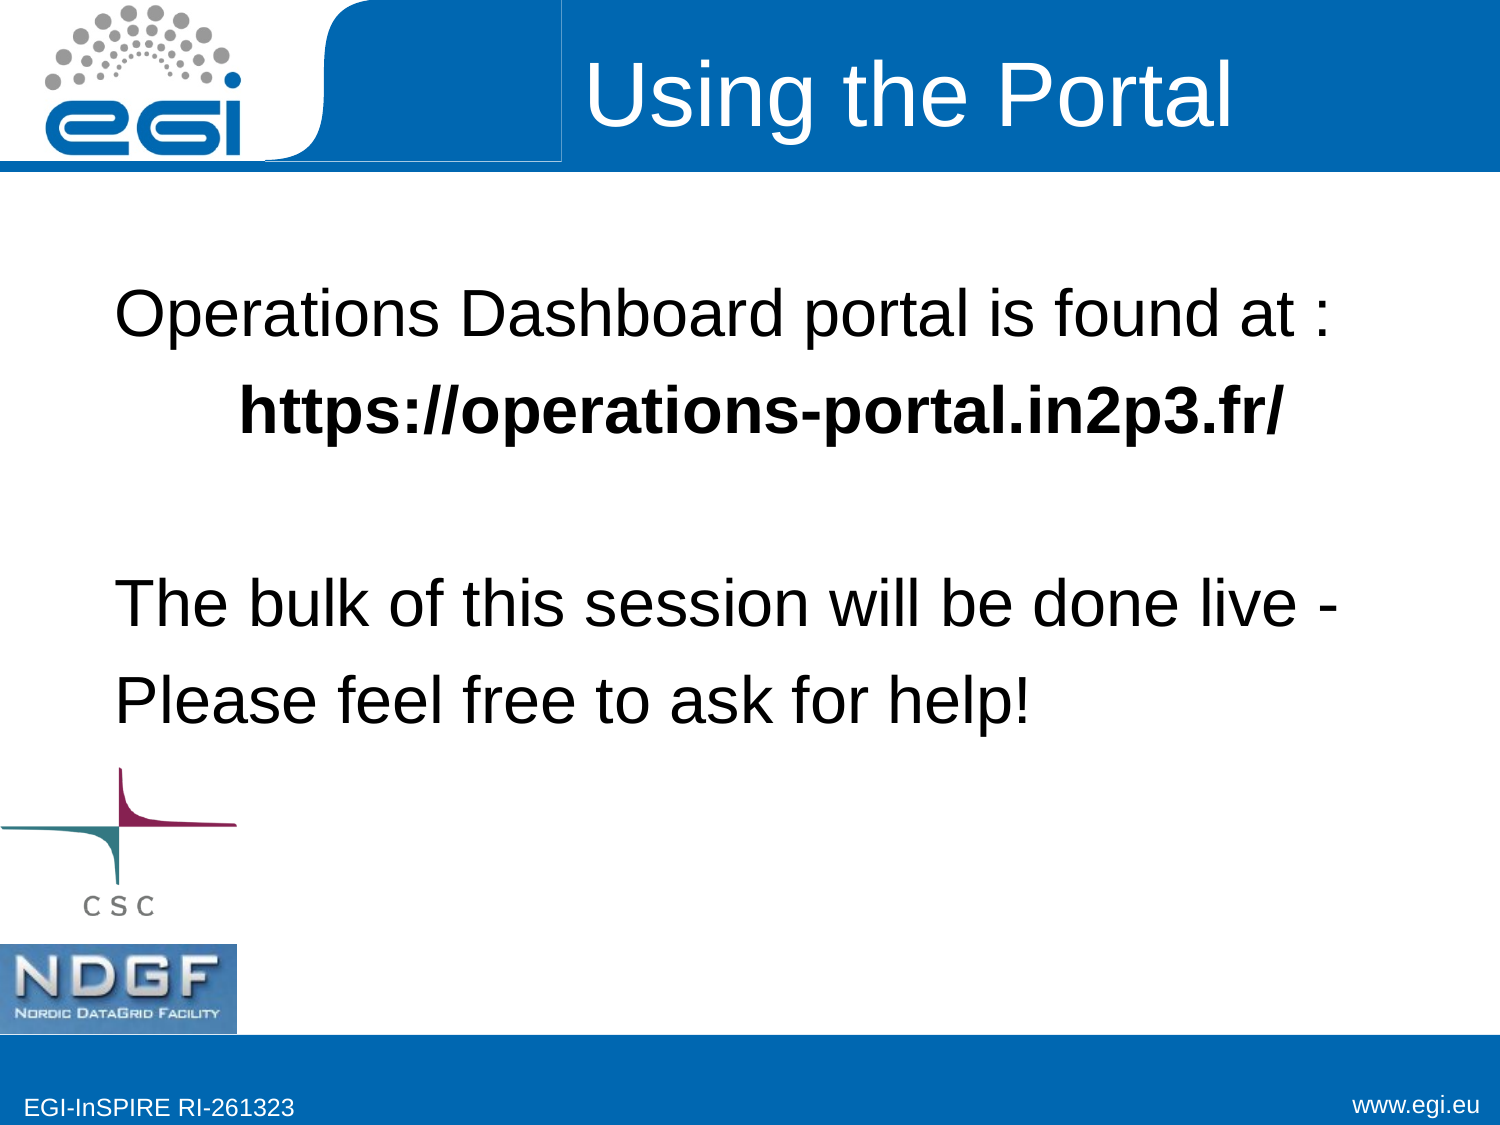

# Using the Portal
Operations Dashboard portal is found at :
https://operations-portal.in2p3.fr/
The bulk of this session will be done live -
Please feel free to ask for help!